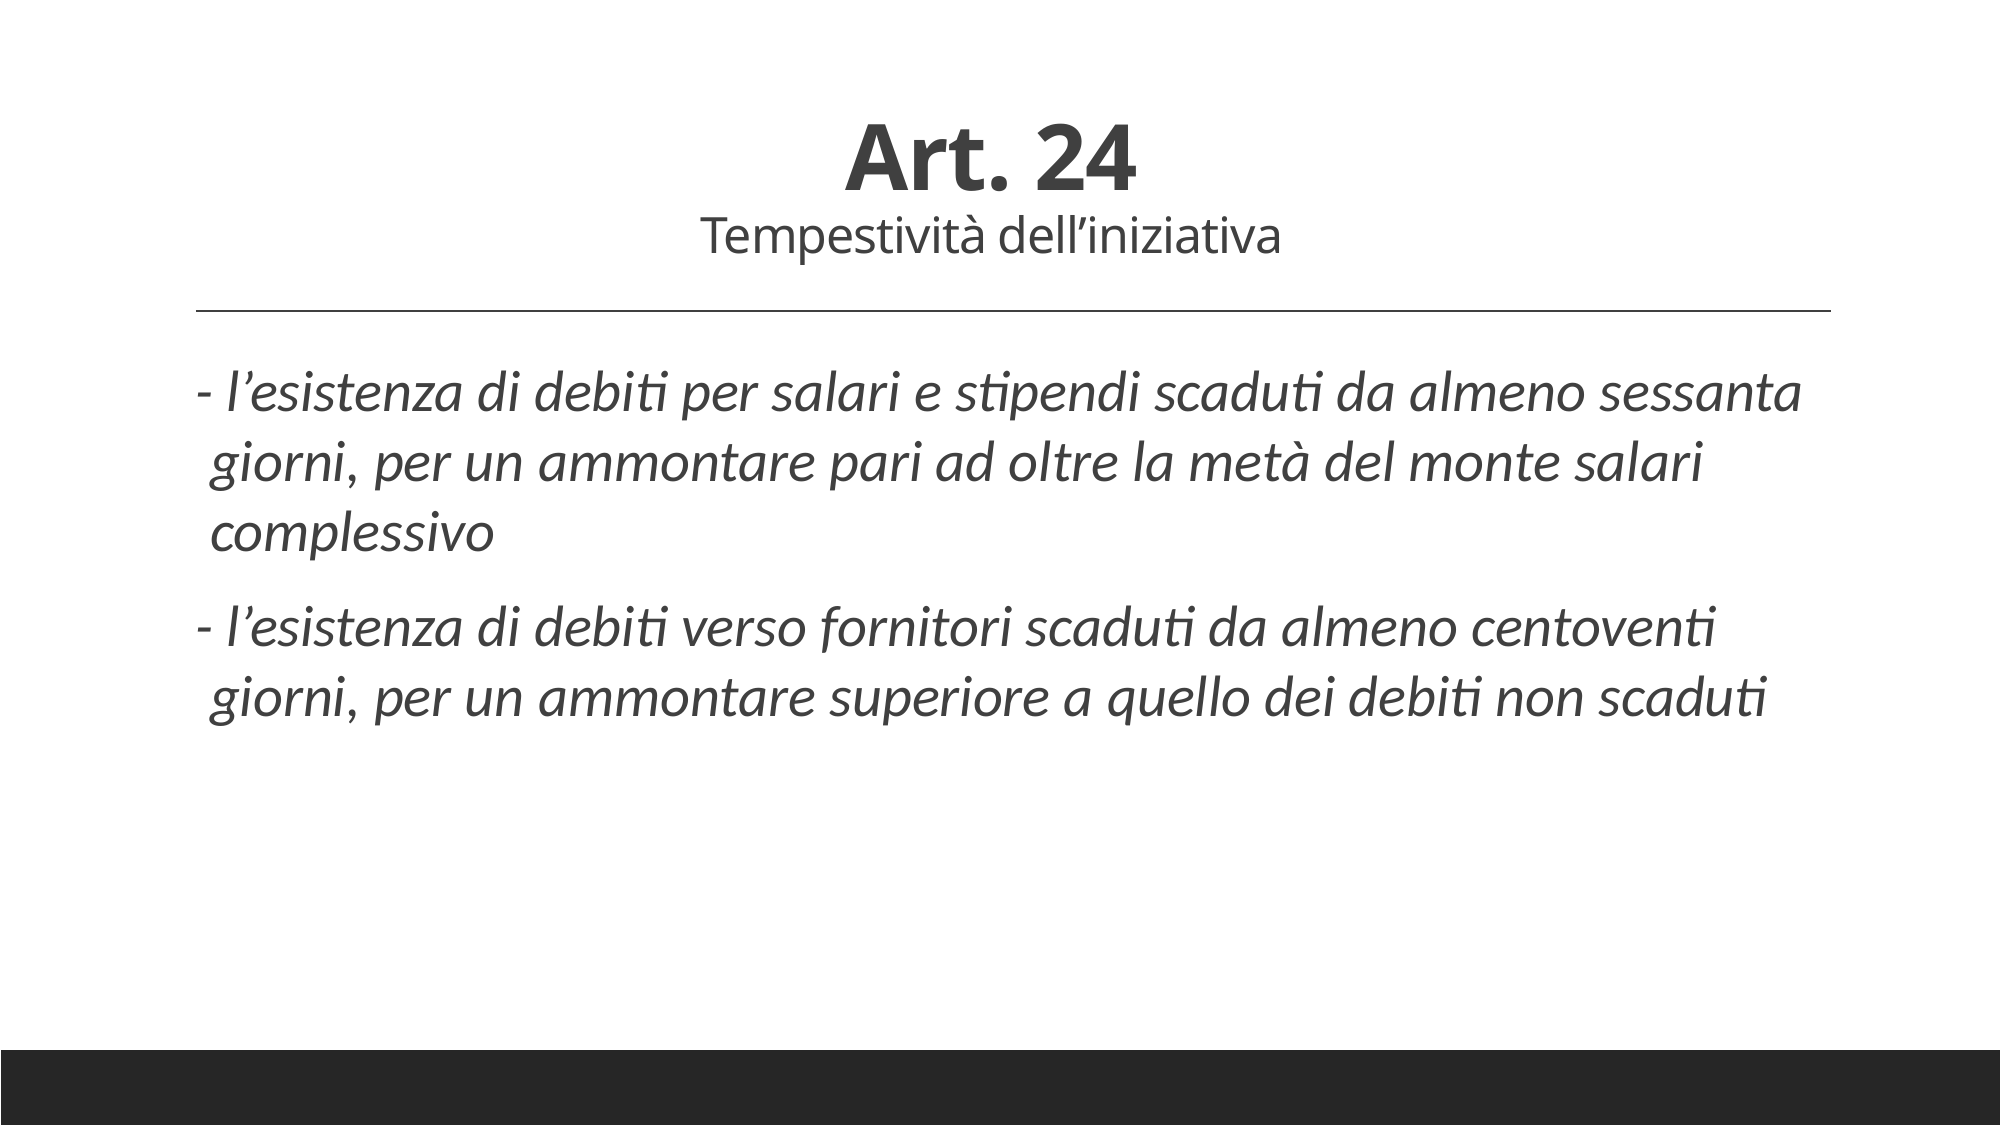

# Art. 24 Tempestività dell’iniziativa
- l’esistenza di debiti per salari e stipendi scaduti da almeno sessanta giorni, per un ammontare pari ad oltre la metà del monte salari complessivo
- l’esistenza di debiti verso fornitori scaduti da almeno centoventi giorni, per un ammontare superiore a quello dei debiti non scaduti